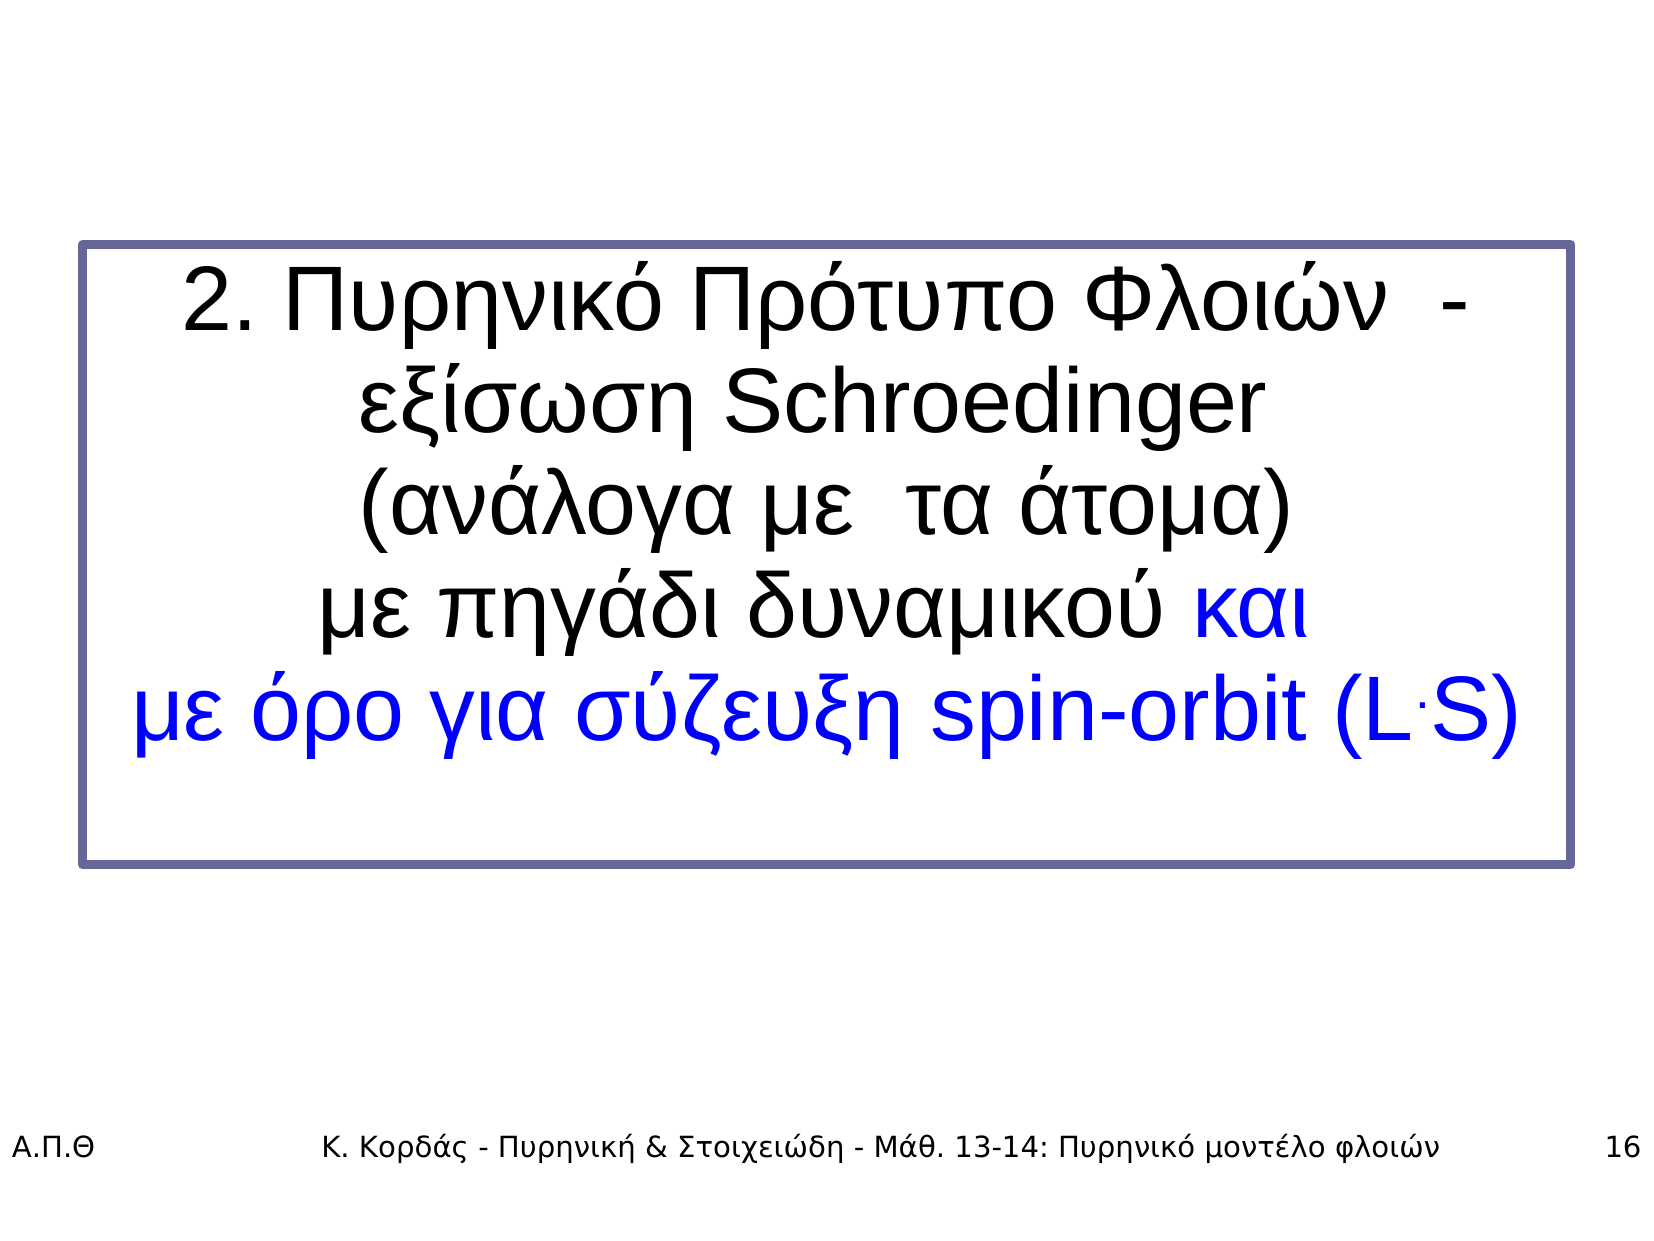

# 2. Πυρηνικό Πρότυπο Φλοιών - εξίσωση Schroedinger (ανάλογα με τα άτομα) με πηγάδι δυναμικού και με όρο για σύζευξη spin-orbit (L.S)
Α.Π.Θ
Κ. Κορδάς - Πυρηνική & Στοιχειώδη - Μάθ. 13-14: Πυρηνικό μοντέλο φλοιών
16